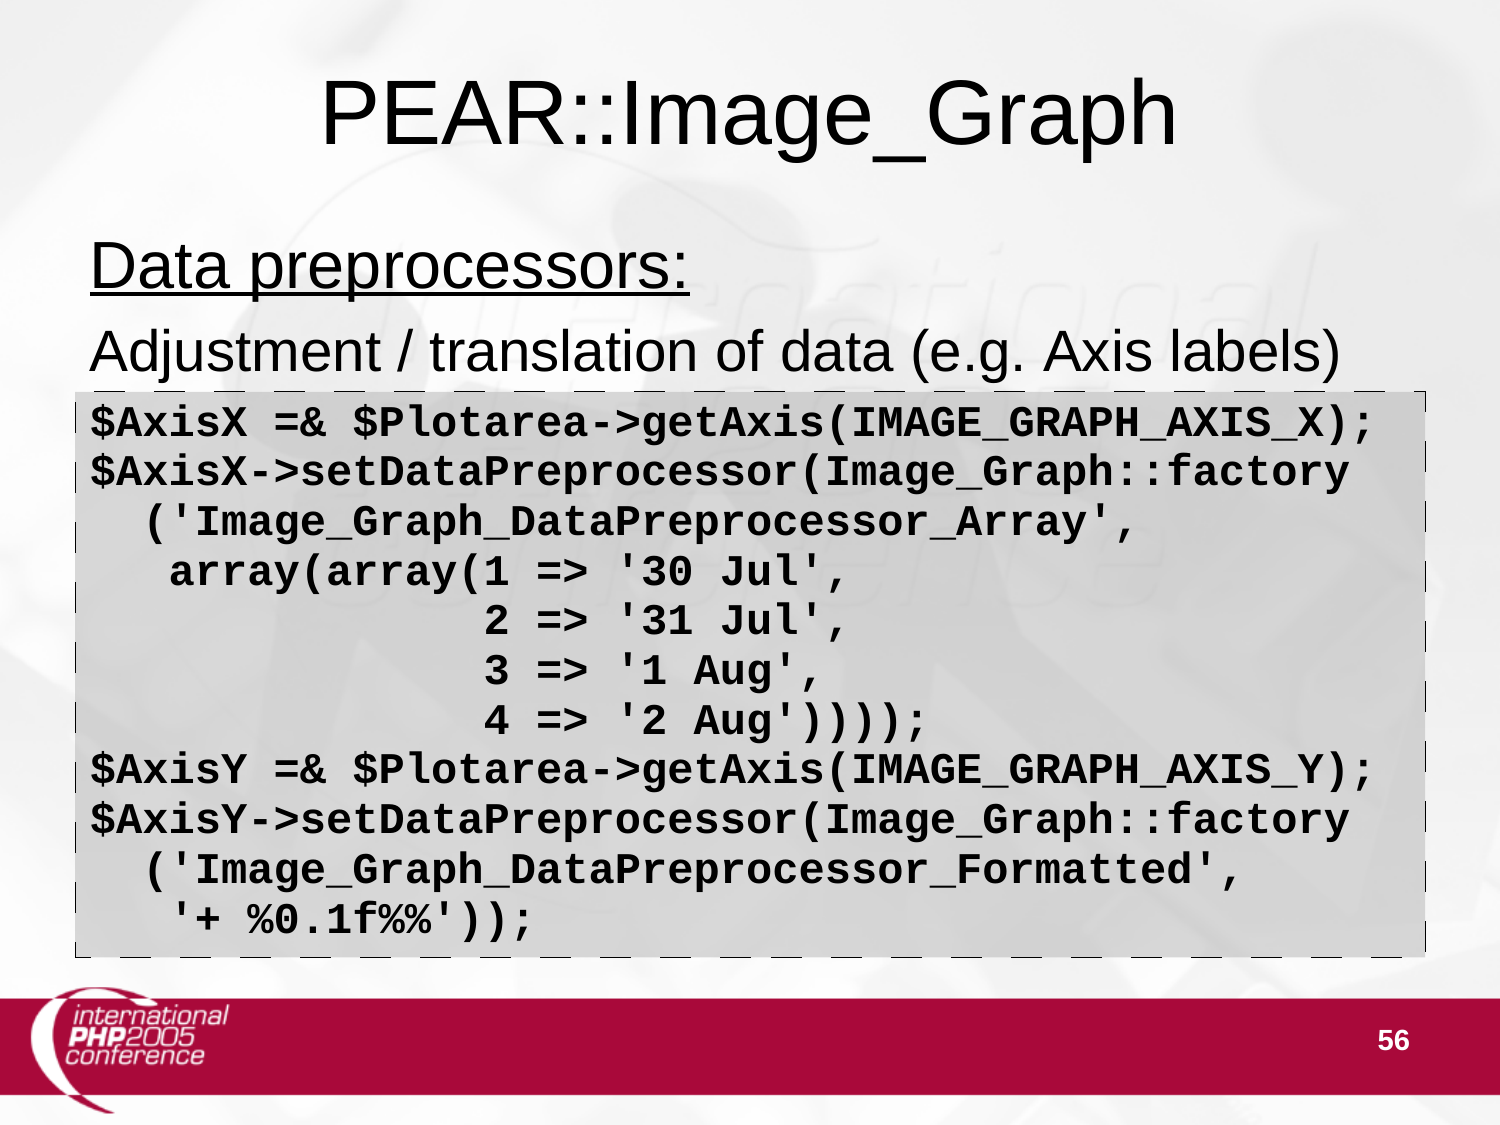

PEAR::Image_Graph
# Data preprocessors:
Adjustment / translation of data (e.g. Axis labels)
$AxisX =& $Plotarea->getAxis(IMAGE_GRAPH_AXIS_X);
$AxisX->setDataPreprocessor(Image_Graph::factory
 ('Image_Graph_DataPreprocessor_Array',
 array(array(1 => '30 Jul',
 2 => '31 Jul',
 3 => '1 Aug',
 4 => '2 Aug'))));
$AxisY =& $Plotarea->getAxis(IMAGE_GRAPH_AXIS_Y);
$AxisY->setDataPreprocessor(Image_Graph::factory
 ('Image_Graph_DataPreprocessor_Formatted',
 '+ %0.1f%%'));
56